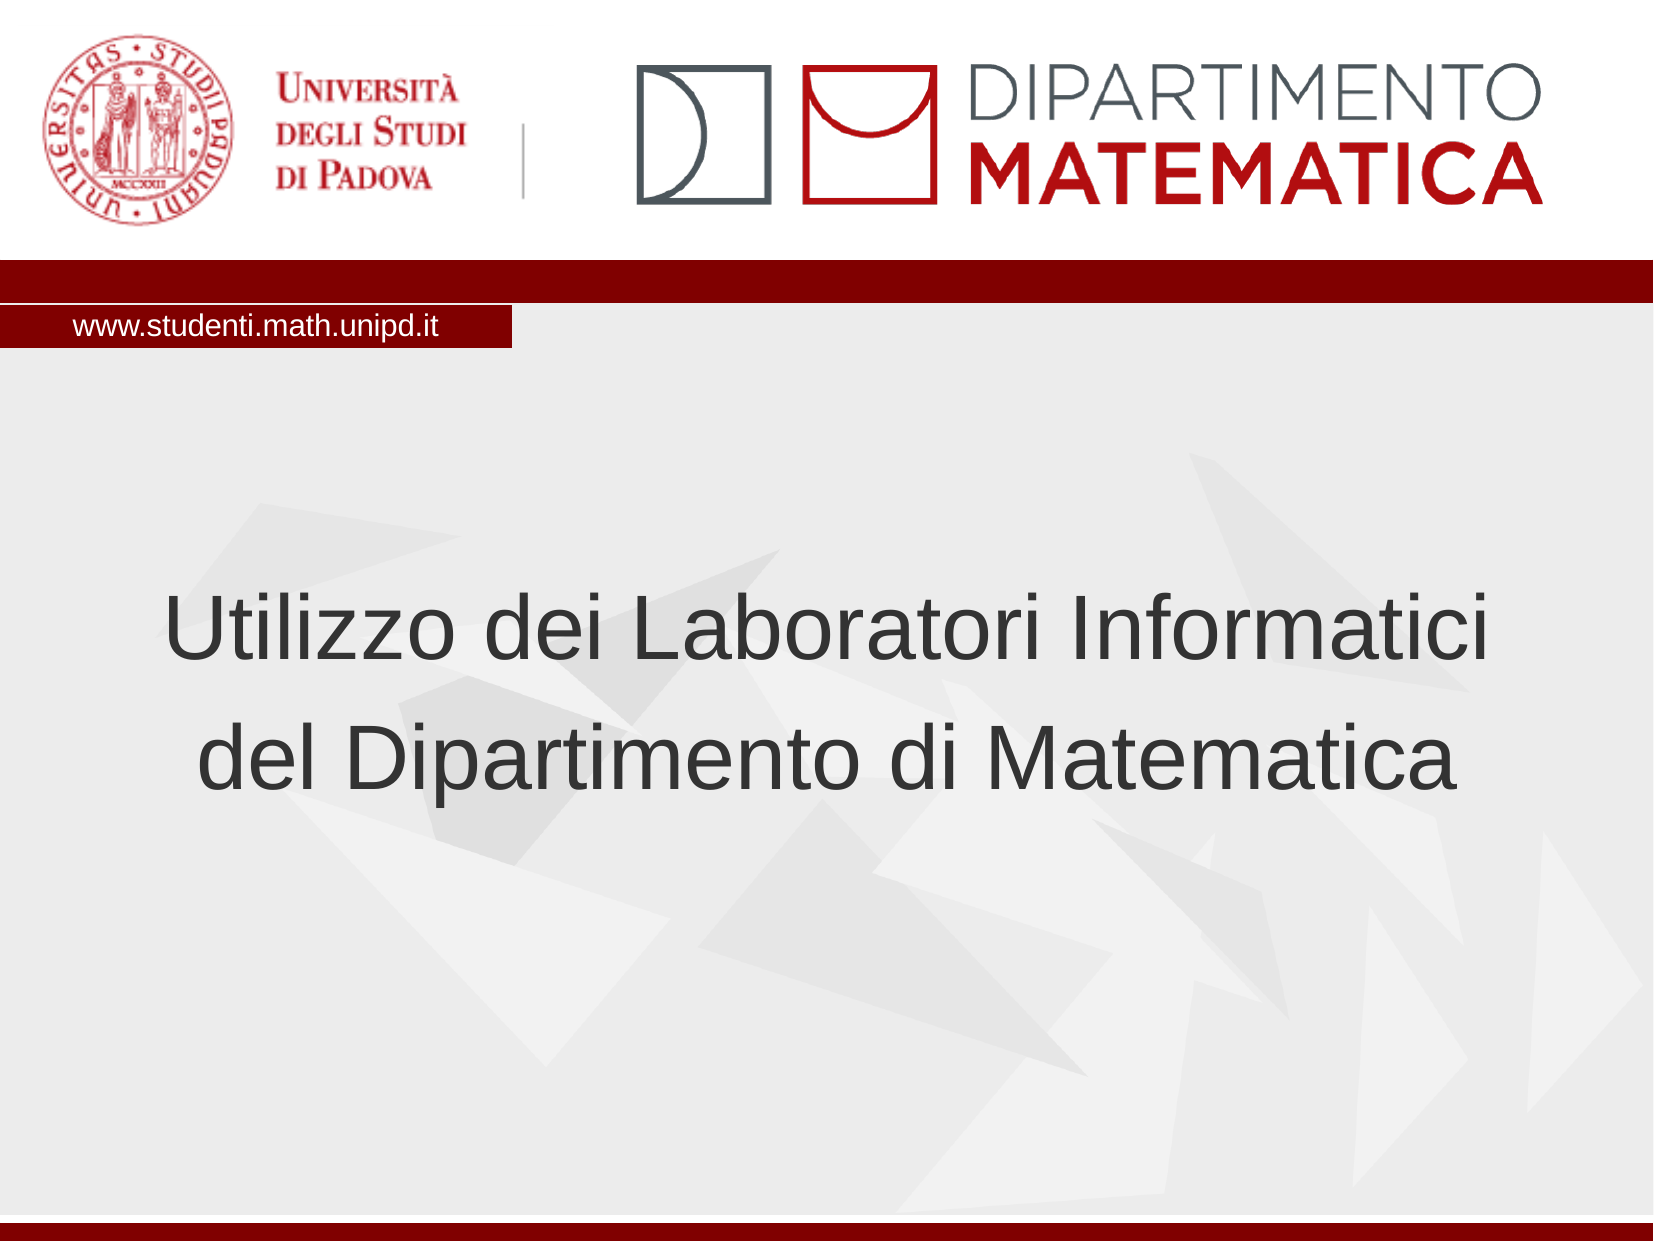

| |
| --- |
www.studenti.math.unipd.it
Utilizzo dei Laboratori Informatici
del Dipartimento di Matematica
| |
| --- |